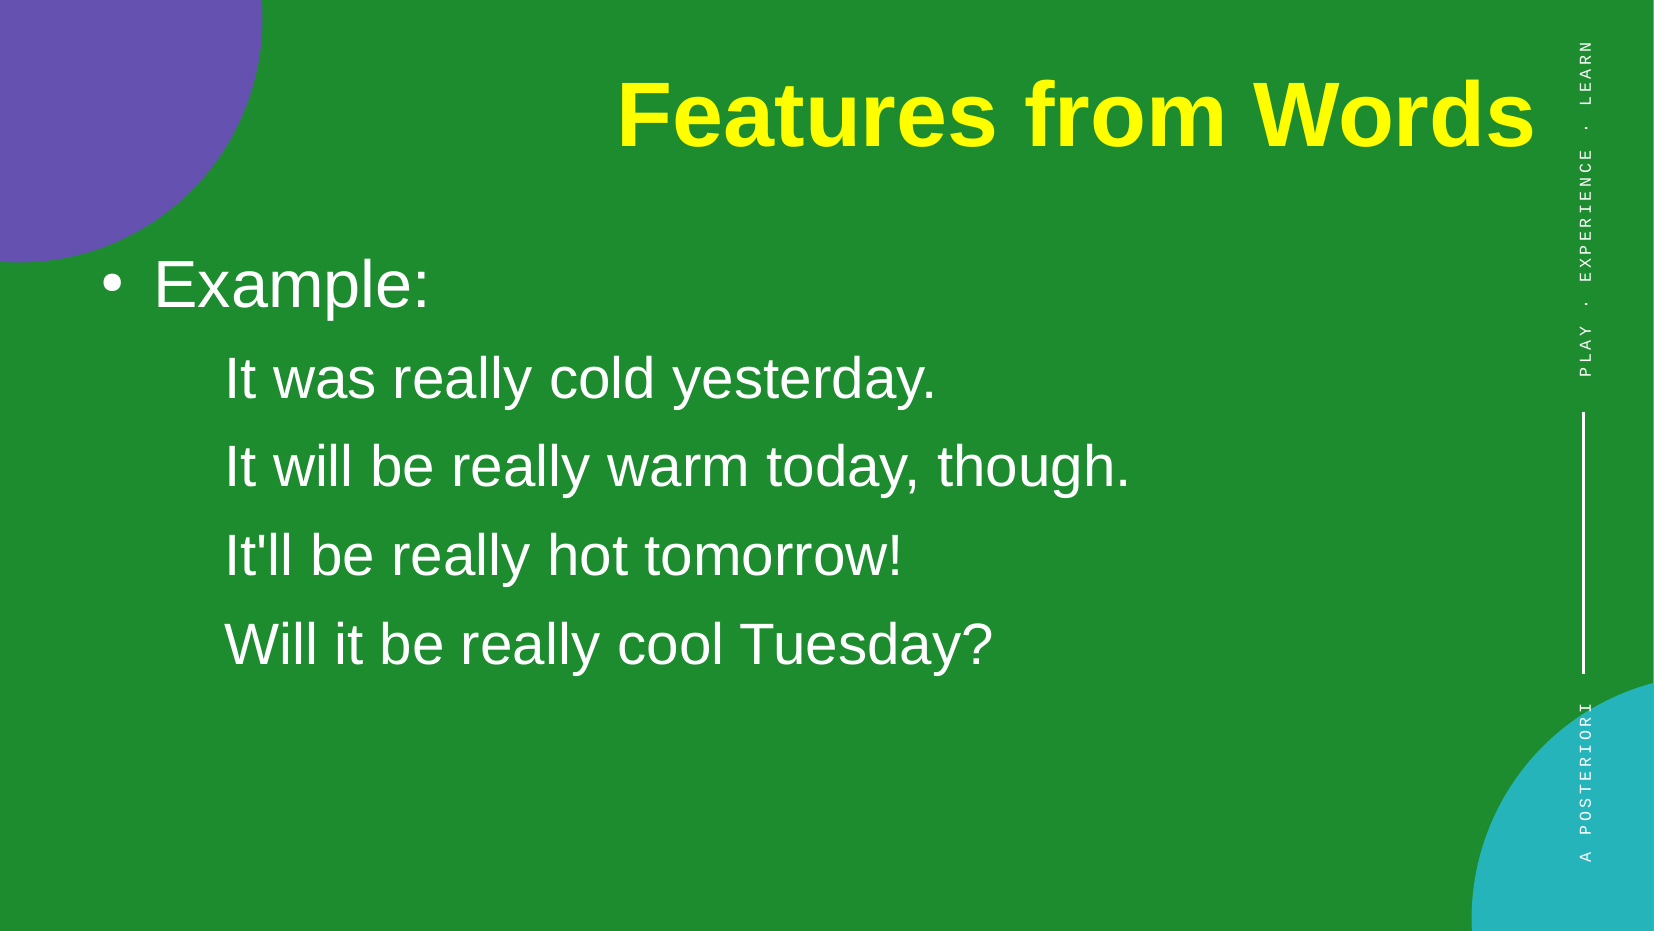

# Features from Words
Example:
It was really cold yesterday.
It will be really warm today, though.
It'll be really hot tomorrow!
Will it be really cool Tuesday?